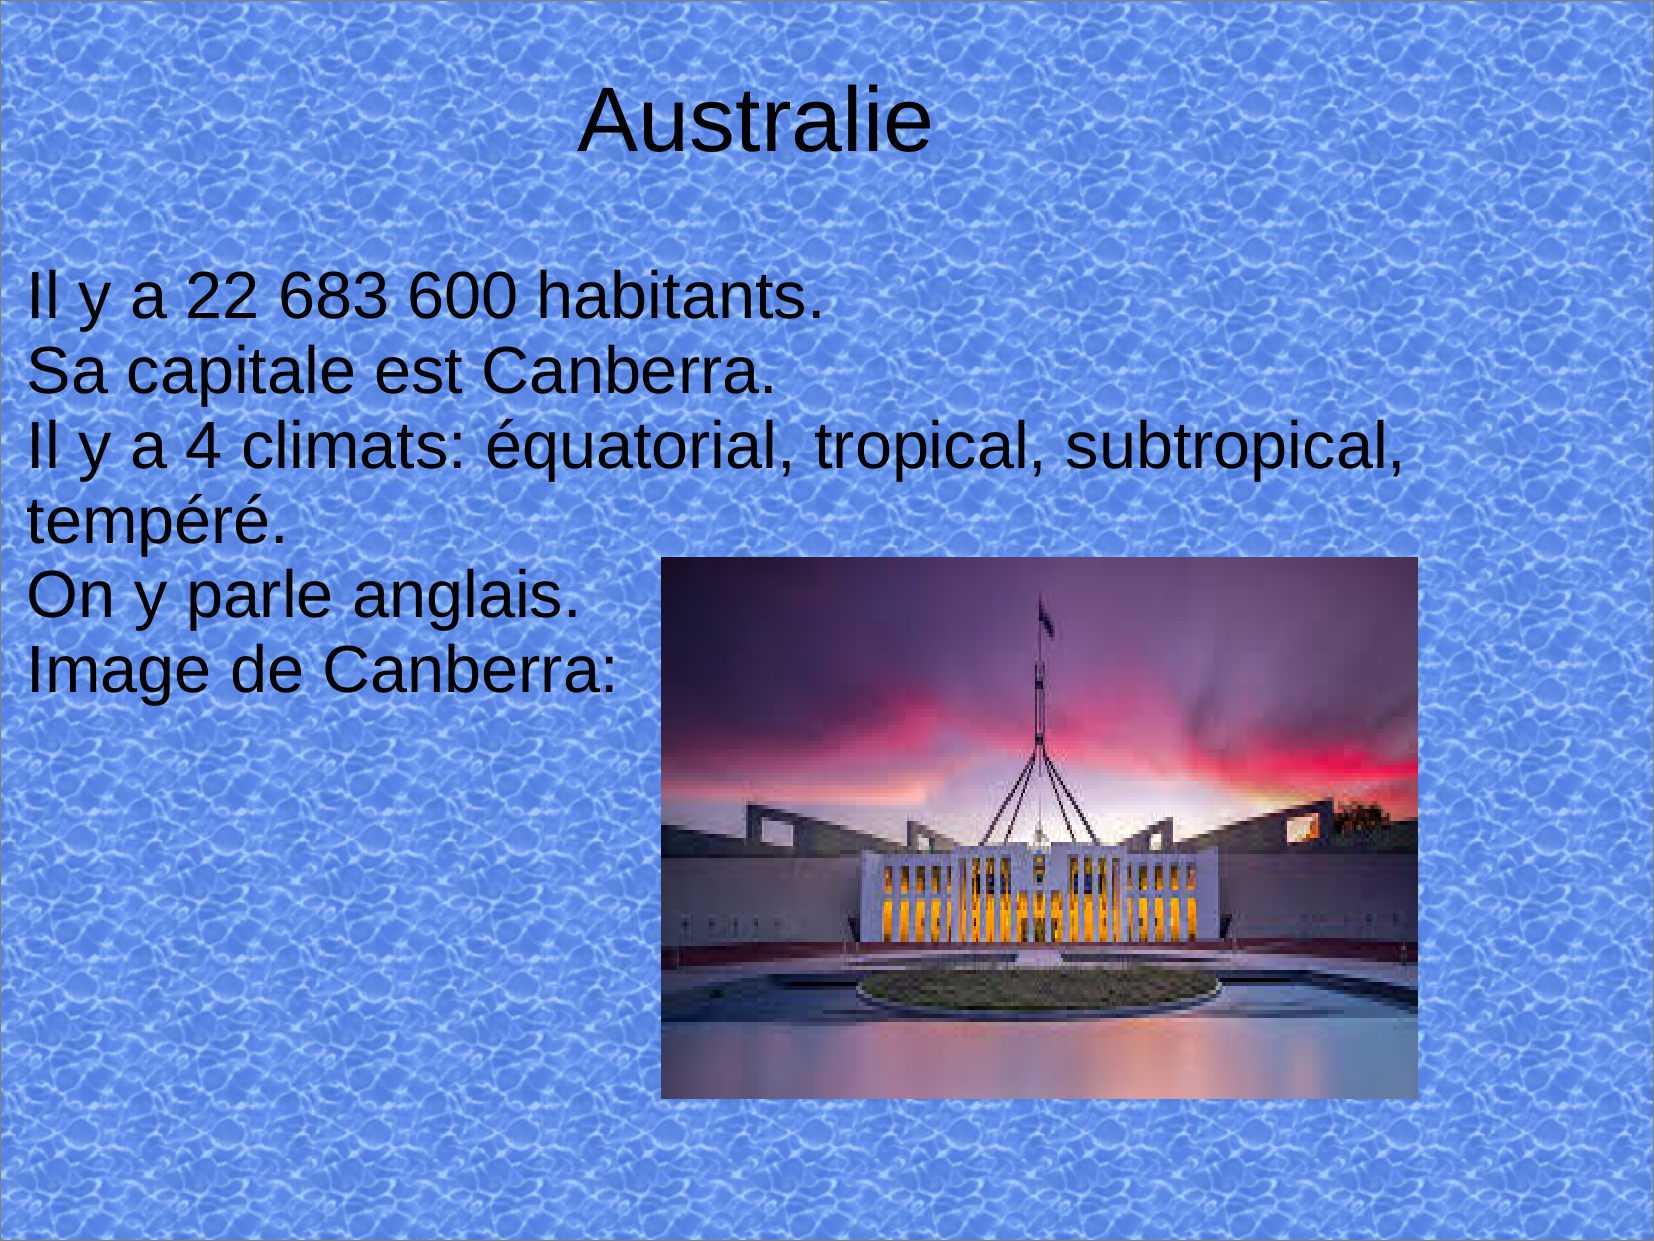

Australie
# Australie
Il y a 22 683 600 habitants.
Sa capitale est Canberra.
Il y a 4 climats: équatorial, tropical, subtropical, tempéré.
On y parle anglais.
Image de Canberra:
Il y a 22 683 600 habitants.
Sa capitale est Canberra.
Il y a 4 climats: équatorial, tropical, subtropical, tempéré.
On y parle anglais.
Image de Canberra: